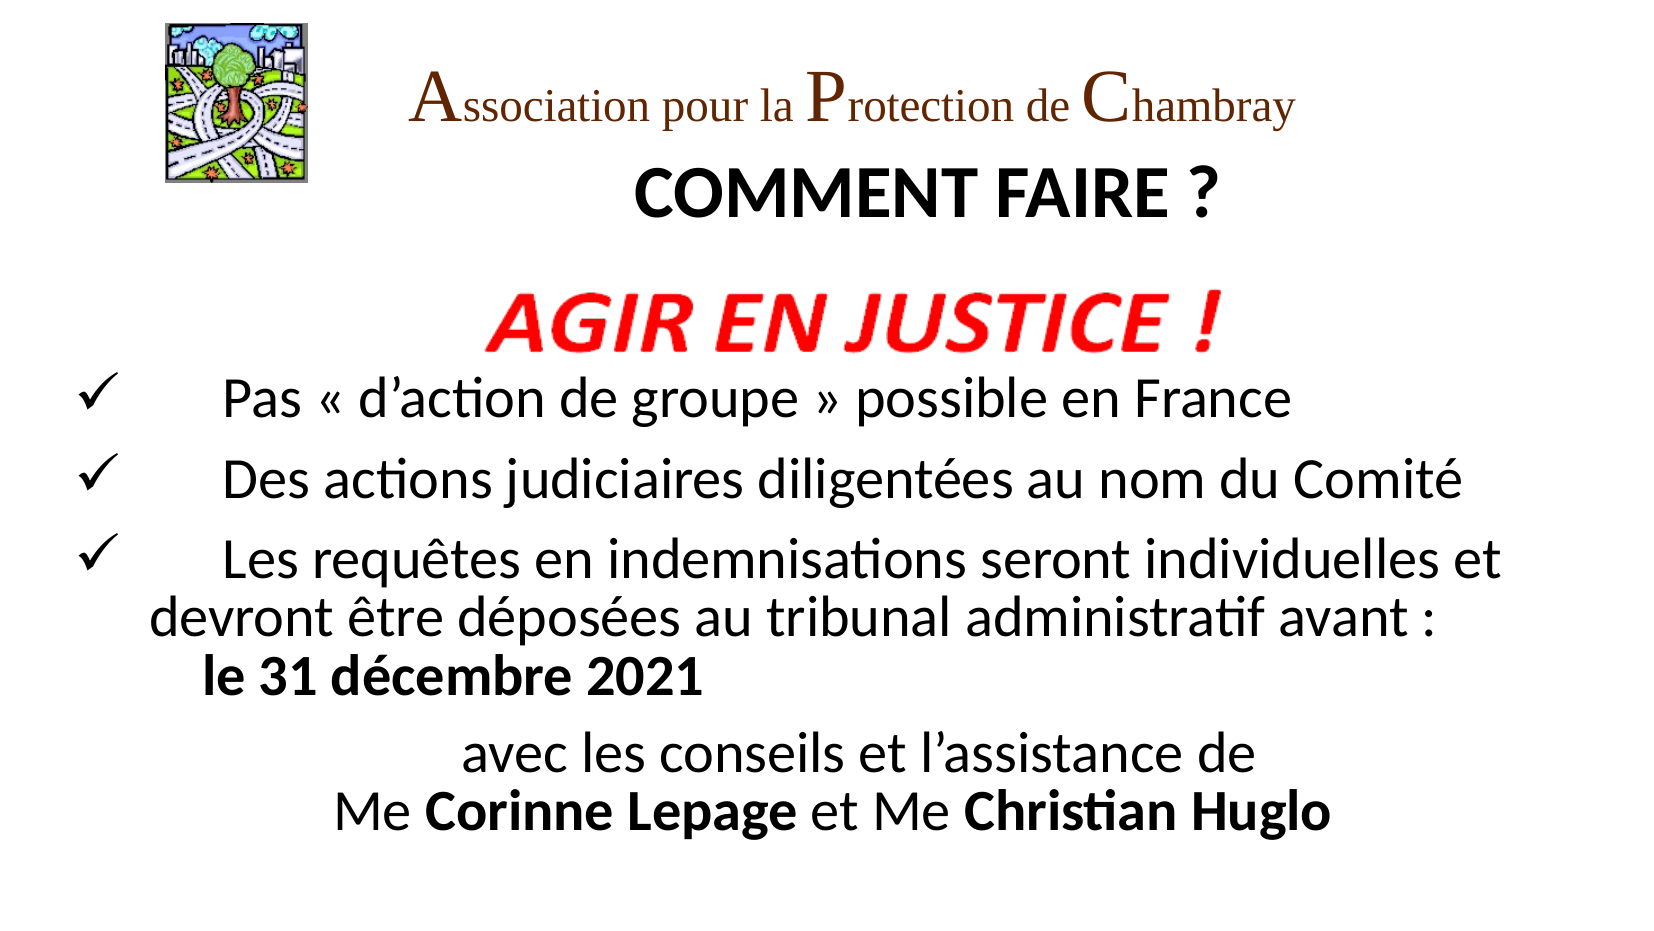

Association pour la Protection de Chambray
COMMENT FAIRE ?
	Pas « d’action de groupe » possible en France
	Des actions judiciaires diligentées au nom du Comité
	Les requêtes en indemnisations seront individuelles et devront être déposées au tribunal administratif avant :
 le 31 décembre 2021
 avec les conseils et l’assistance de
Me Corinne Lepage et Me Christian Huglo